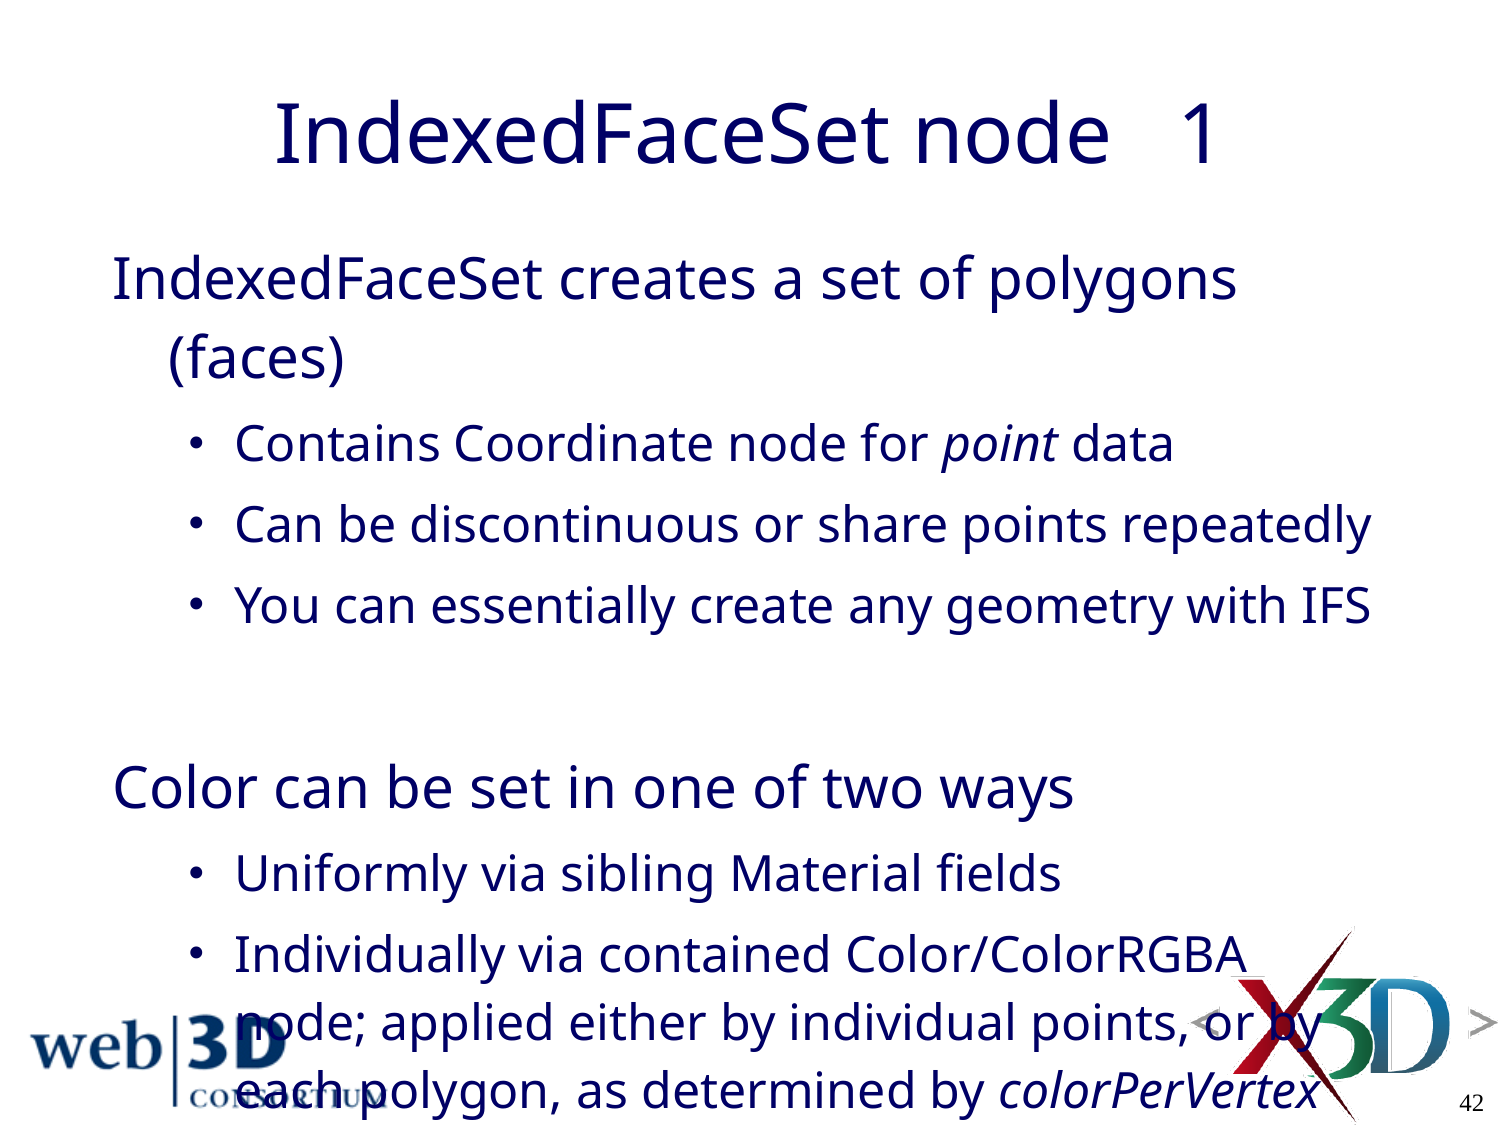

# IndexedFaceSet node 1
IndexedFaceSet creates a set of polygons (faces)
Contains Coordinate node for point data
Can be discontinuous or share points repeatedly
You can essentially create any geometry with IFS
Color can be set in one of two ways
Uniformly via sibling Material fields
Individually via contained Color/ColorRGBA node; applied either by individual points, or by each polygon, as determined by colorPerVertex